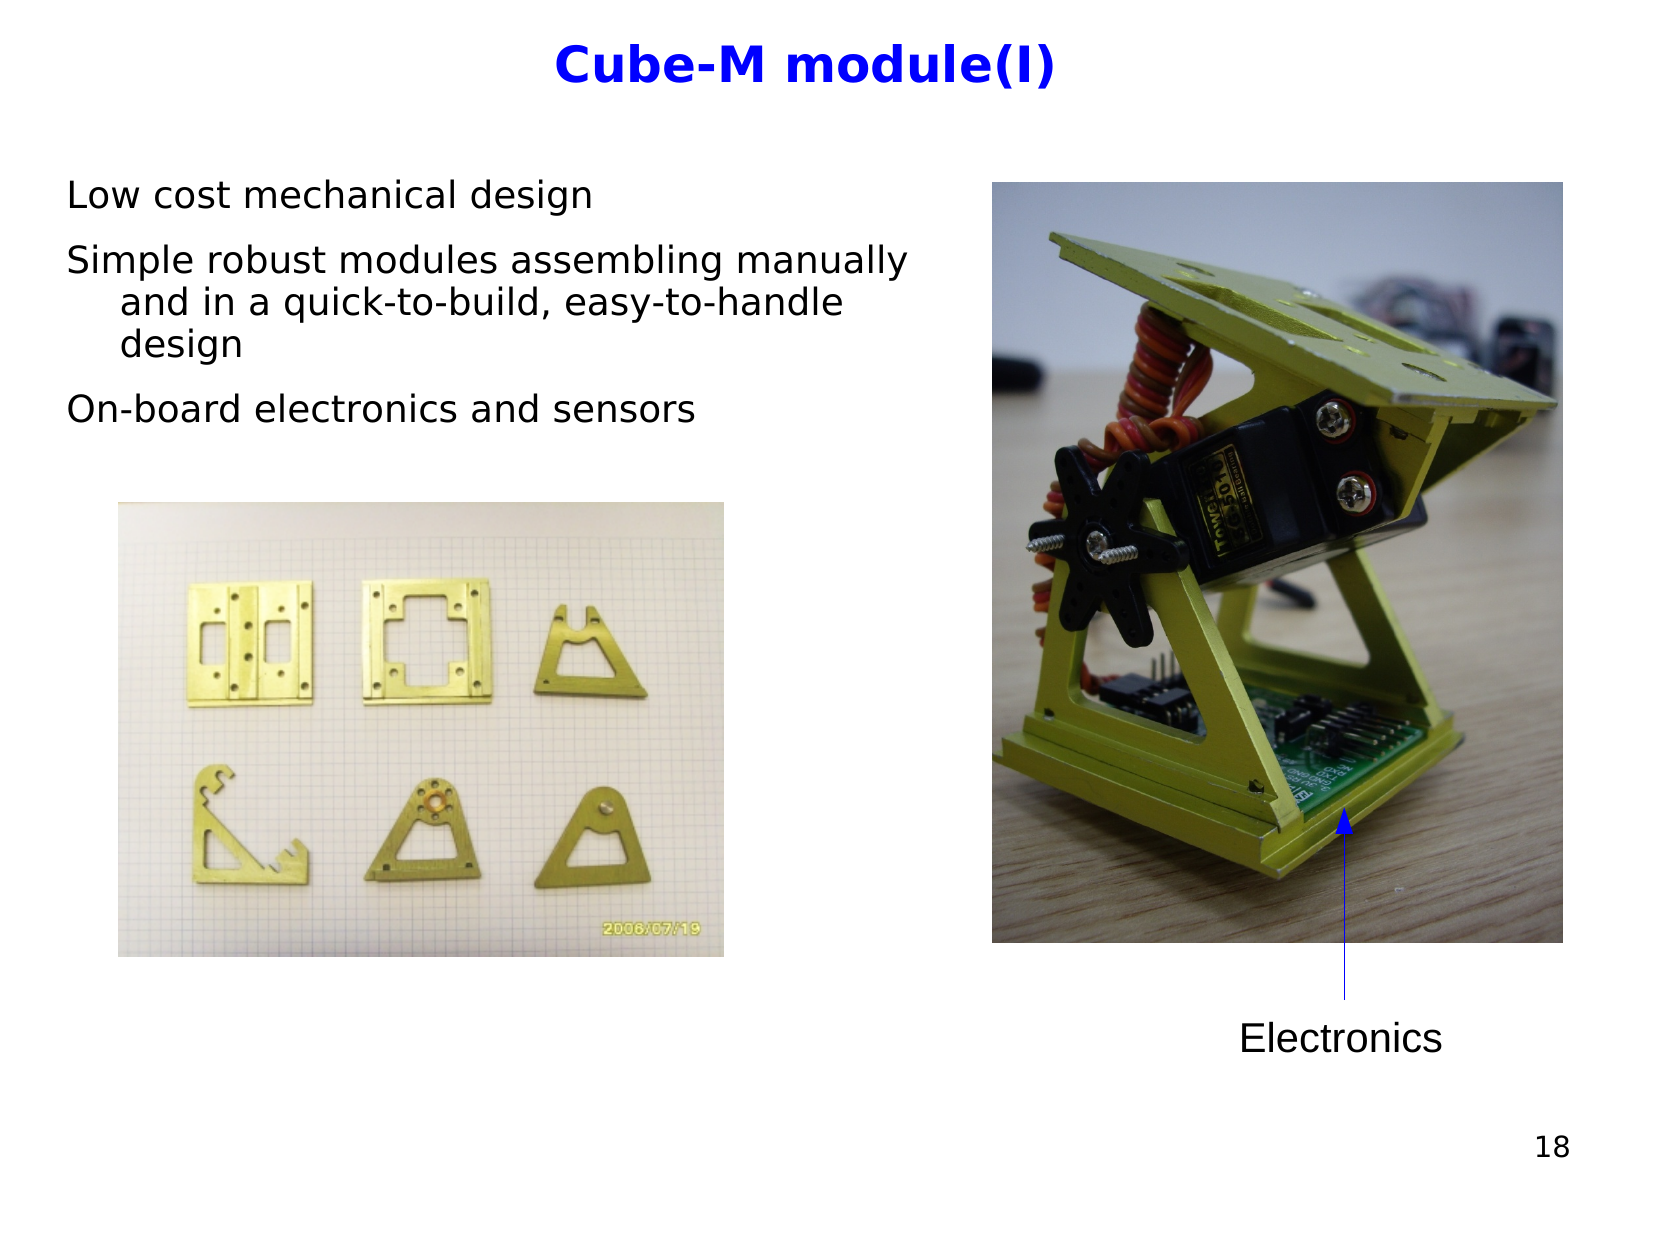

Cube-M module(I)
# Low cost mechanical design
Simple robust modules assembling manually and in a quick-to-build, easy-to-handle design
On-board electronics and sensors
Electronics
18